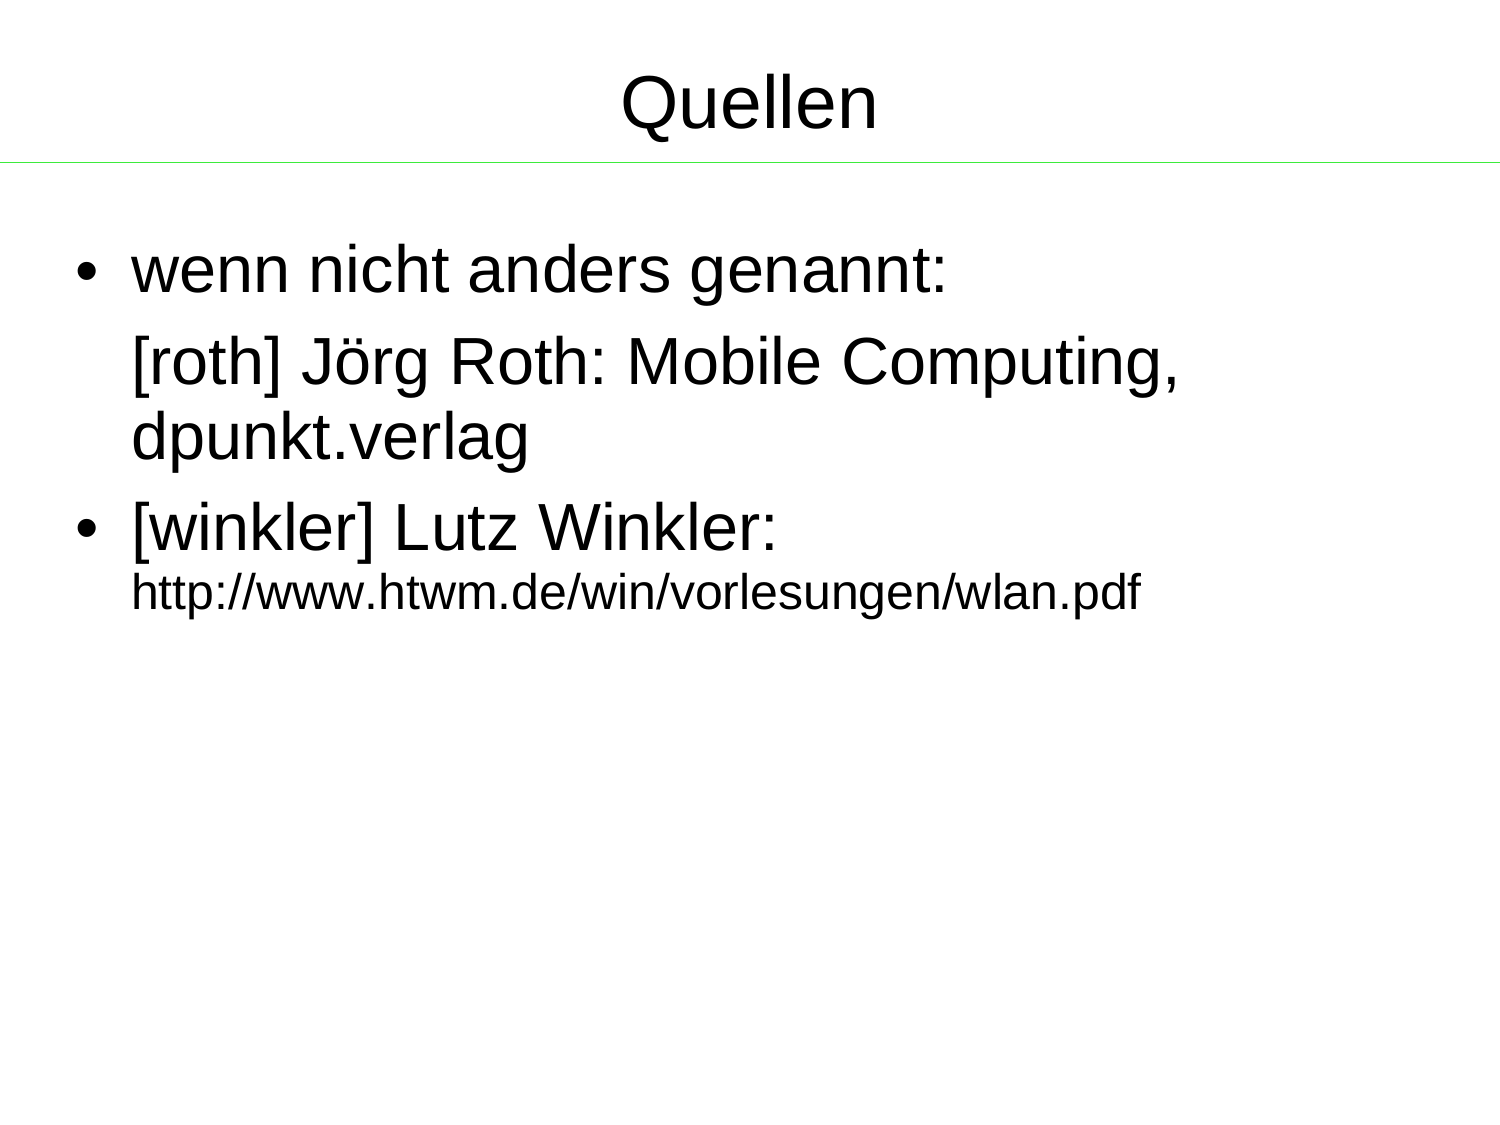

# Quellen
wenn nicht anders genannt:
[roth] Jörg Roth: Mobile Computing, dpunkt.verlag
[winkler] Lutz Winkler:
http://www.htwm.de/win/vorlesungen/wlan.pdf